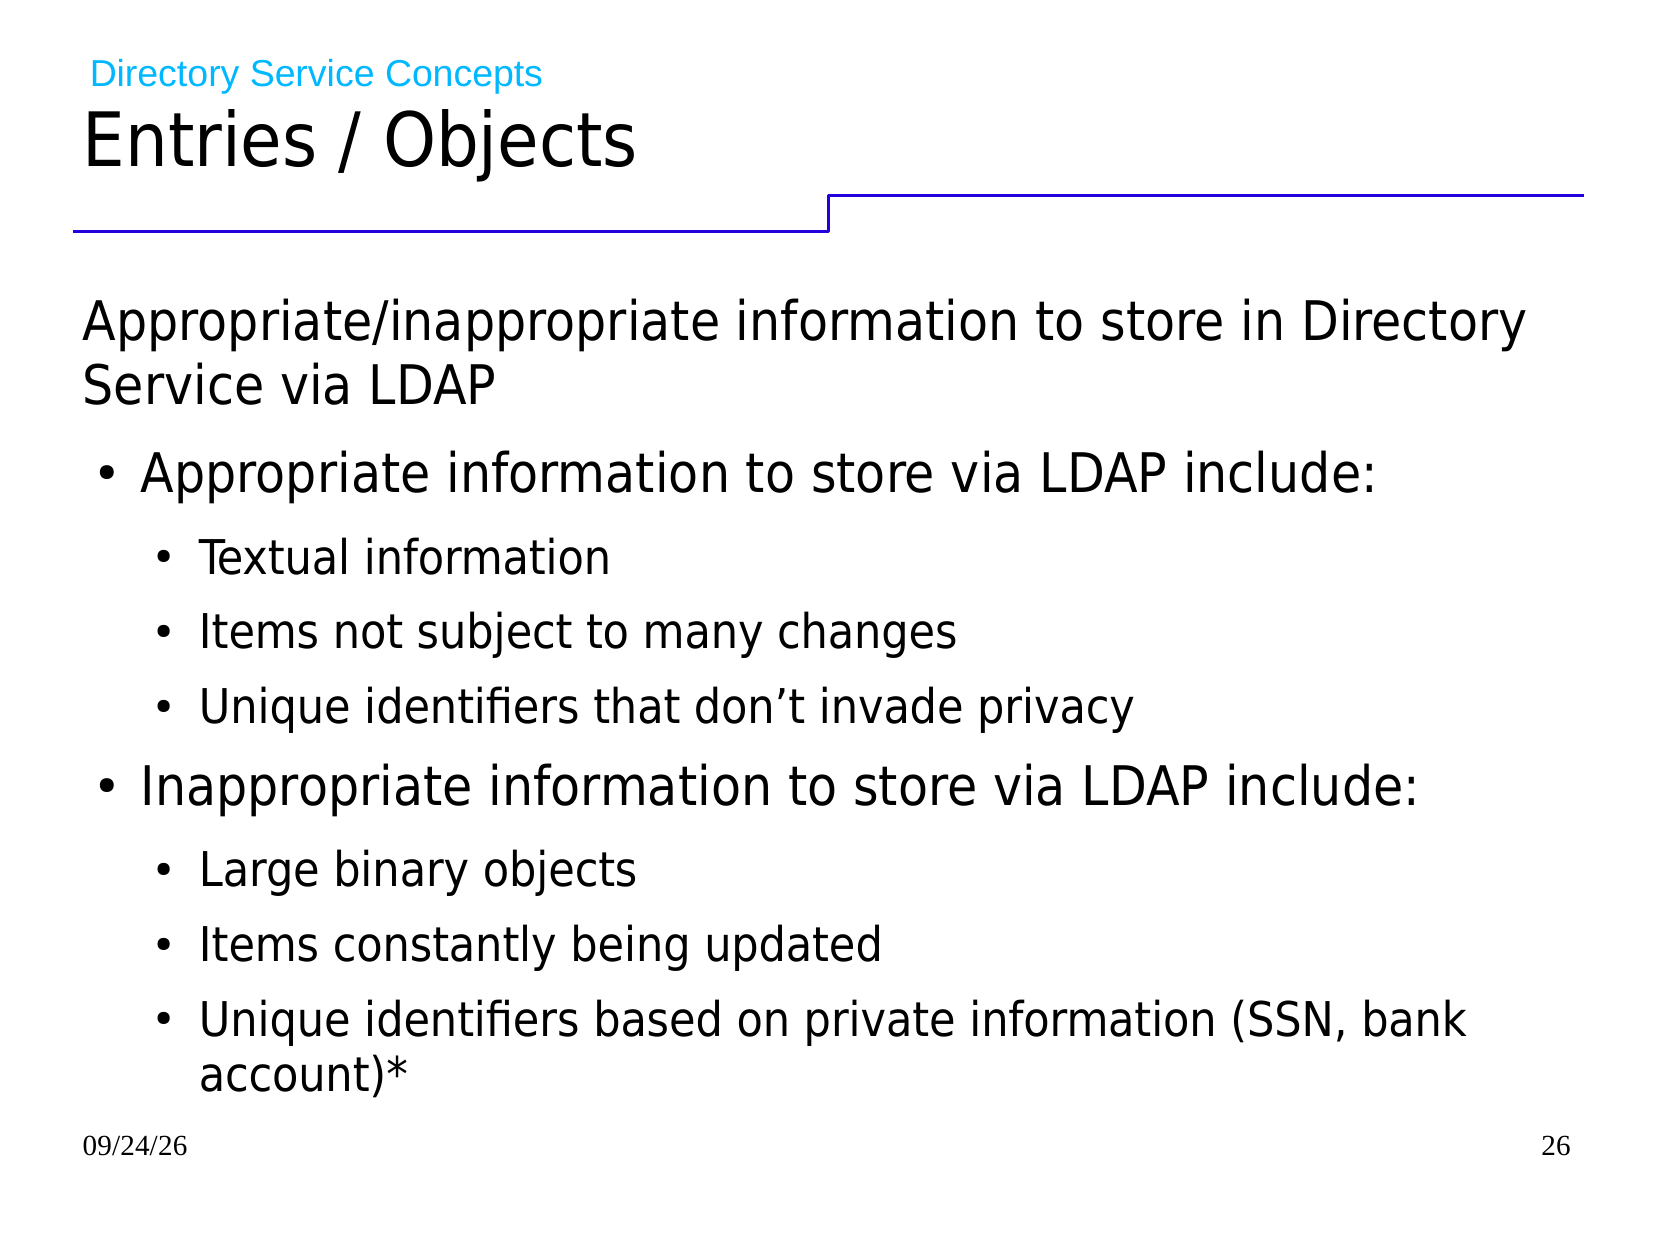

Directory Service Concepts
# Entries / Objects
Appropriate/inappropriate information to store in Directory Service via LDAP
Appropriate information to store via LDAP include:
Textual information
Items not subject to many changes
Unique identifiers that don’t invade privacy
Inappropriate information to store via LDAP include:
Large binary objects
Items constantly being updated
Unique identifiers based on private information (SSN, bank account)*
26